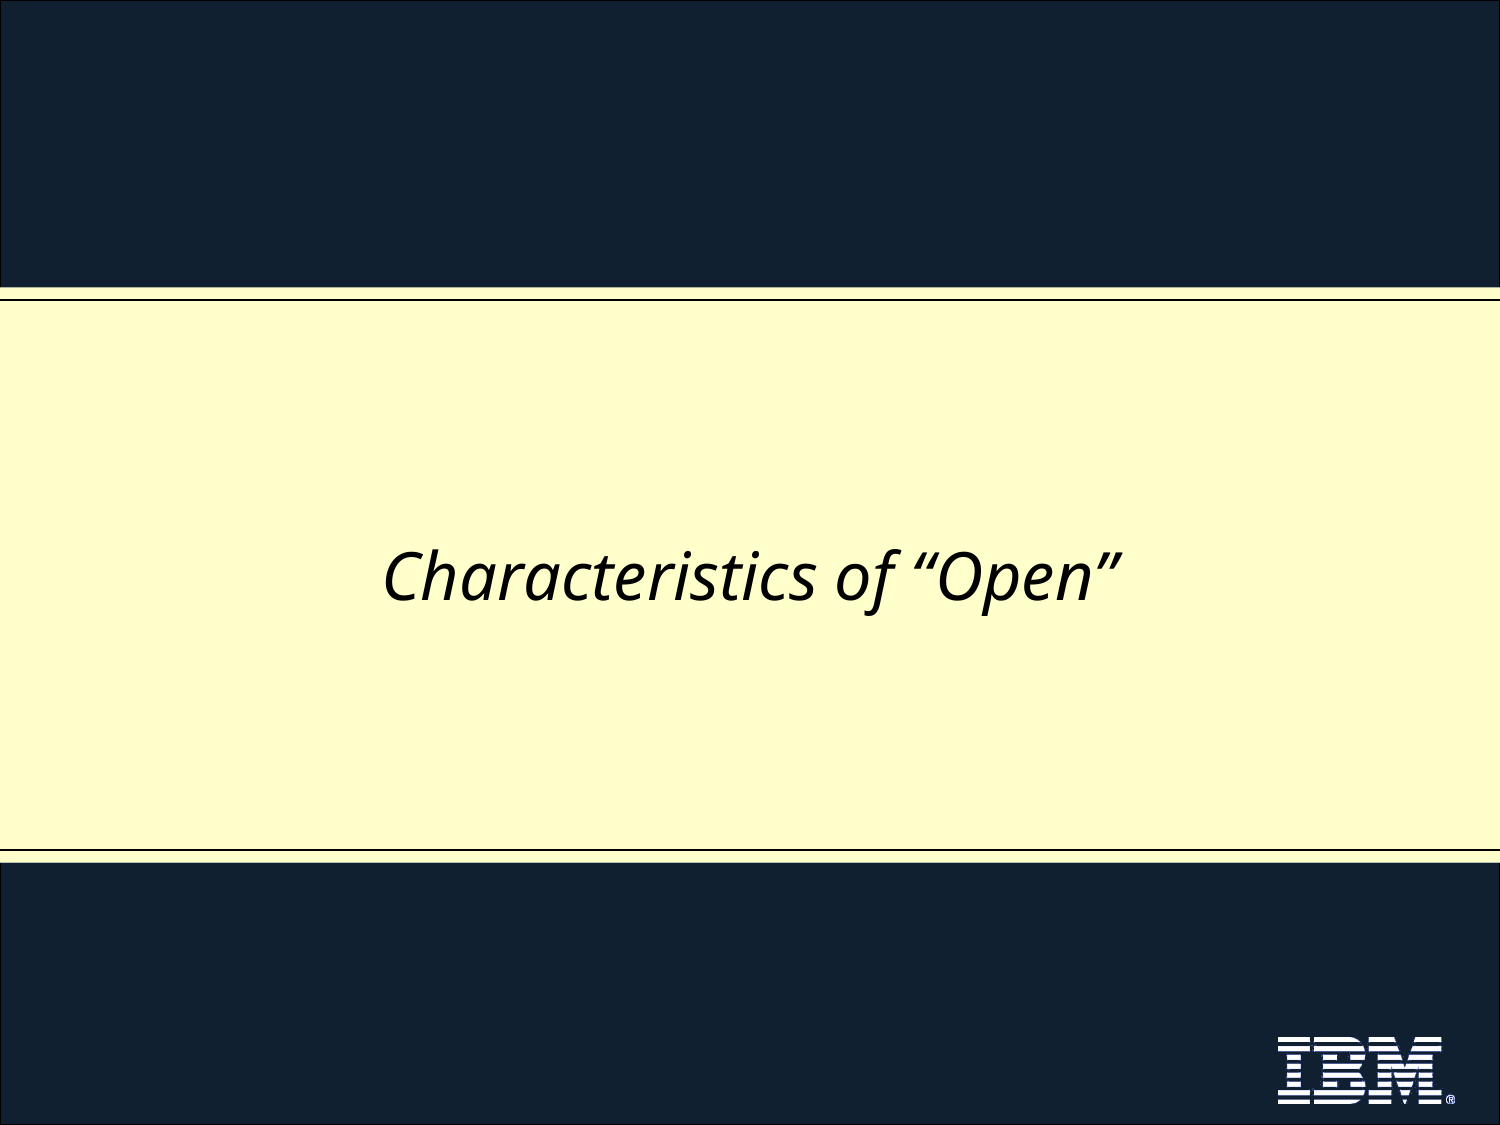

Characteristics of “Open”
# Characteristics of “open”